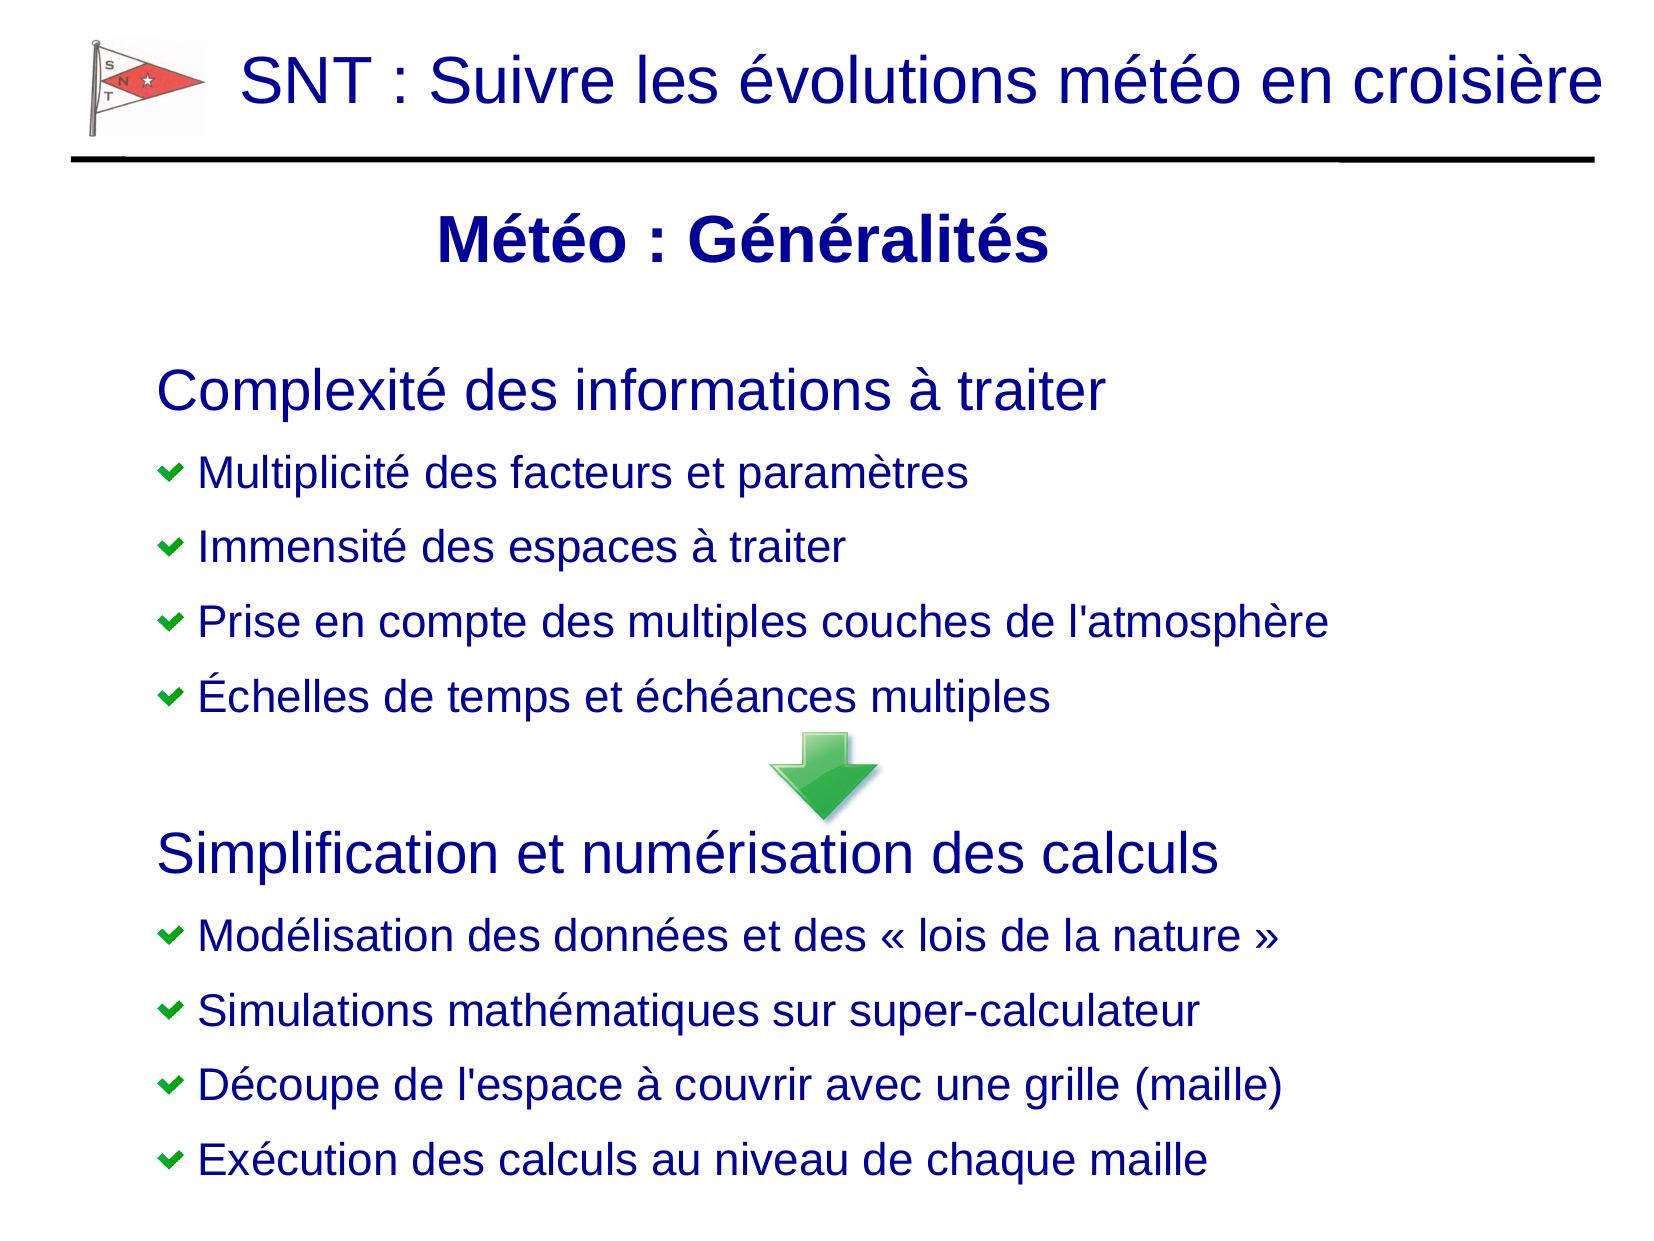

SNT : Suivre les évolutions météo en croisière
Météo : Généralités
Complexité des informations à traiter
 Multiplicité des facteurs et paramètres
 Immensité des espaces à traiter
 Prise en compte des multiples couches de l'atmosphère
 Échelles de temps et échéances multiples
Simplification et numérisation des calculs
 Modélisation des données et des « lois de la nature »
 Simulations mathématiques sur super-calculateur
 Découpe de l'espace à couvrir avec une grille (maille)
 Exécution des calculs au niveau de chaque maille